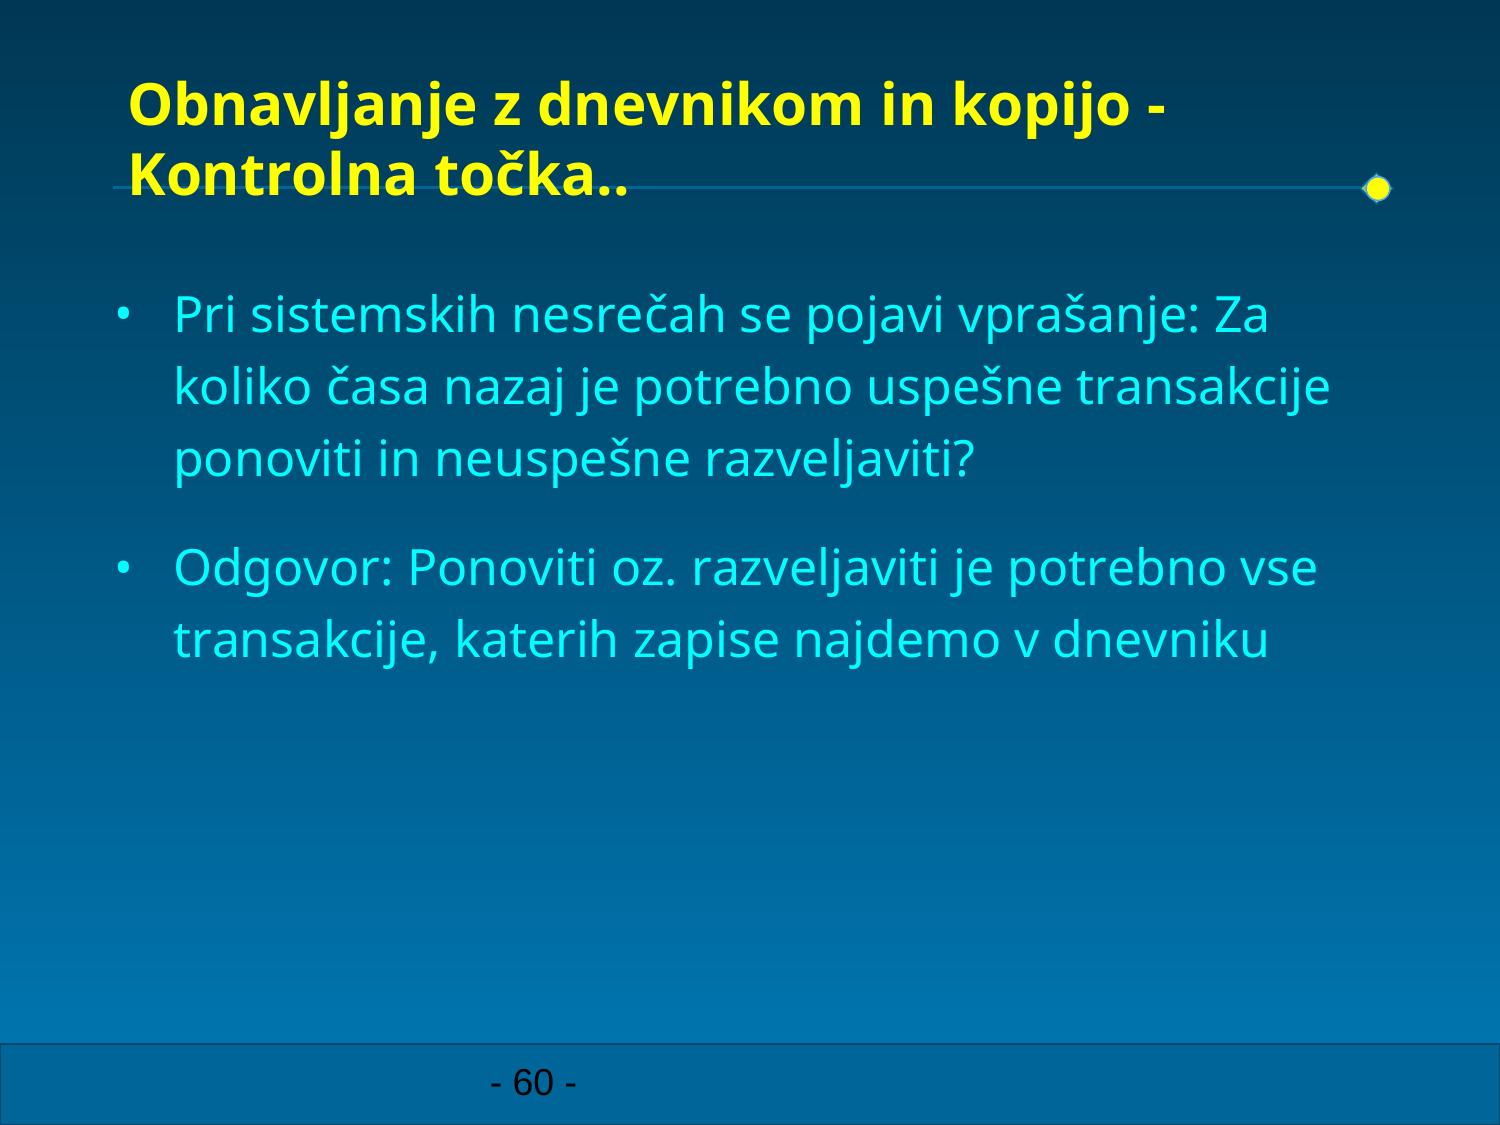

# Obnavljanje z dnevnikom in kopijo - Kontrolna točka..
Pri sistemskih nesrečah se pojavi vprašanje: Za koliko časa nazaj je potrebno uspešne transakcije ponoviti in neuspešne razveljaviti?
Odgovor: Ponoviti oz. razveljaviti je potrebno vse transakcije, katerih zapise najdemo v dnevniku